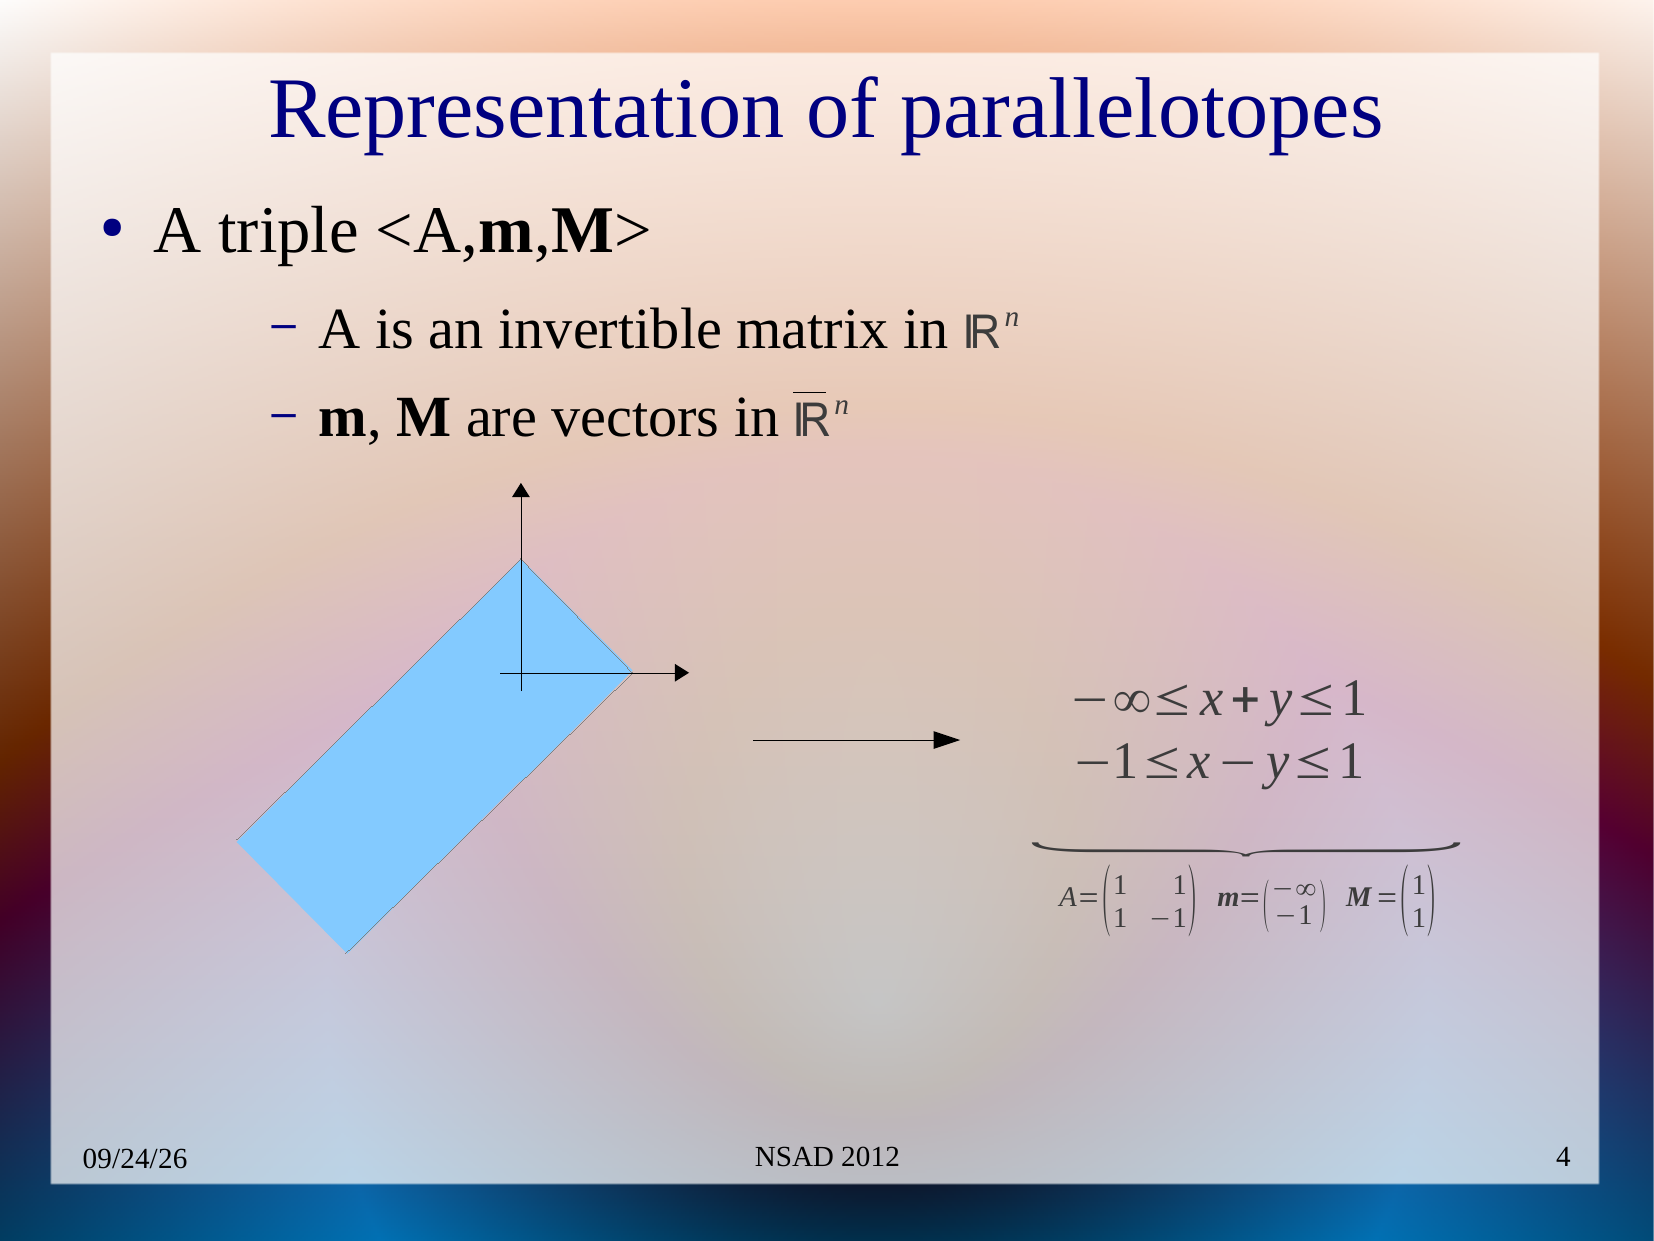

# Representation of parallelotopes
A triple <A,m,M>
A is an invertible matrix in
m, M are vectors in
NSAD 2012
4